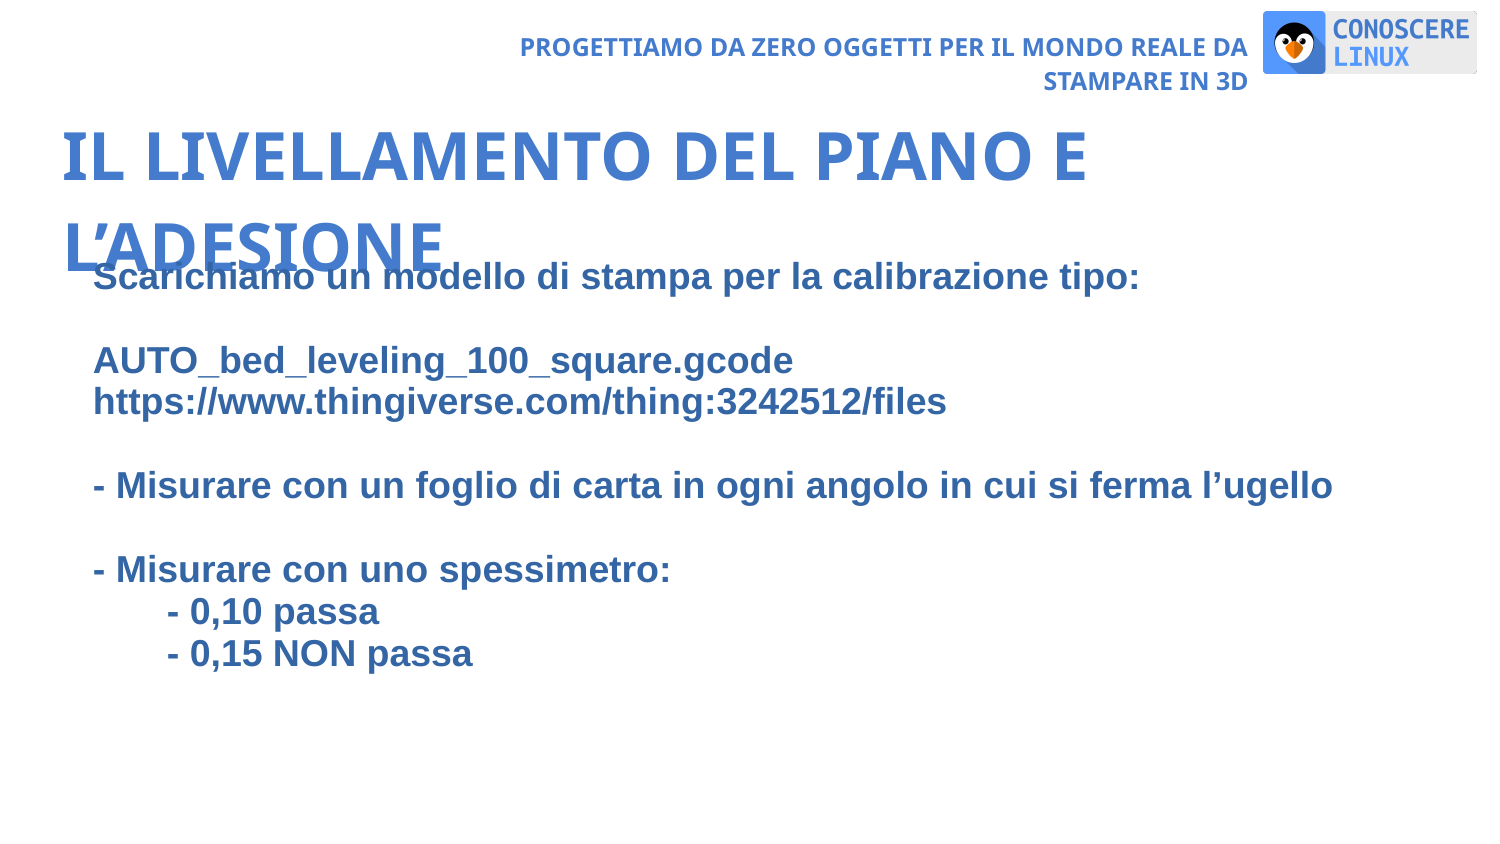

PROGETTIAMO DA ZERO OGGETTI PER IL MONDO REALE DA STAMPARE IN 3D
IL LIVELLAMENTO DEL PIANO E L’ADESIONE
Scarichiamo un modello di stampa per la calibrazione tipo:
AUTO_bed_leveling_100_square.gcode
https://www.thingiverse.com/thing:3242512/files
- Misurare con un foglio di carta in ogni angolo in cui si ferma l’ugello
- Misurare con uno spessimetro:
	- 0,10 passa
	- 0,15 NON passa